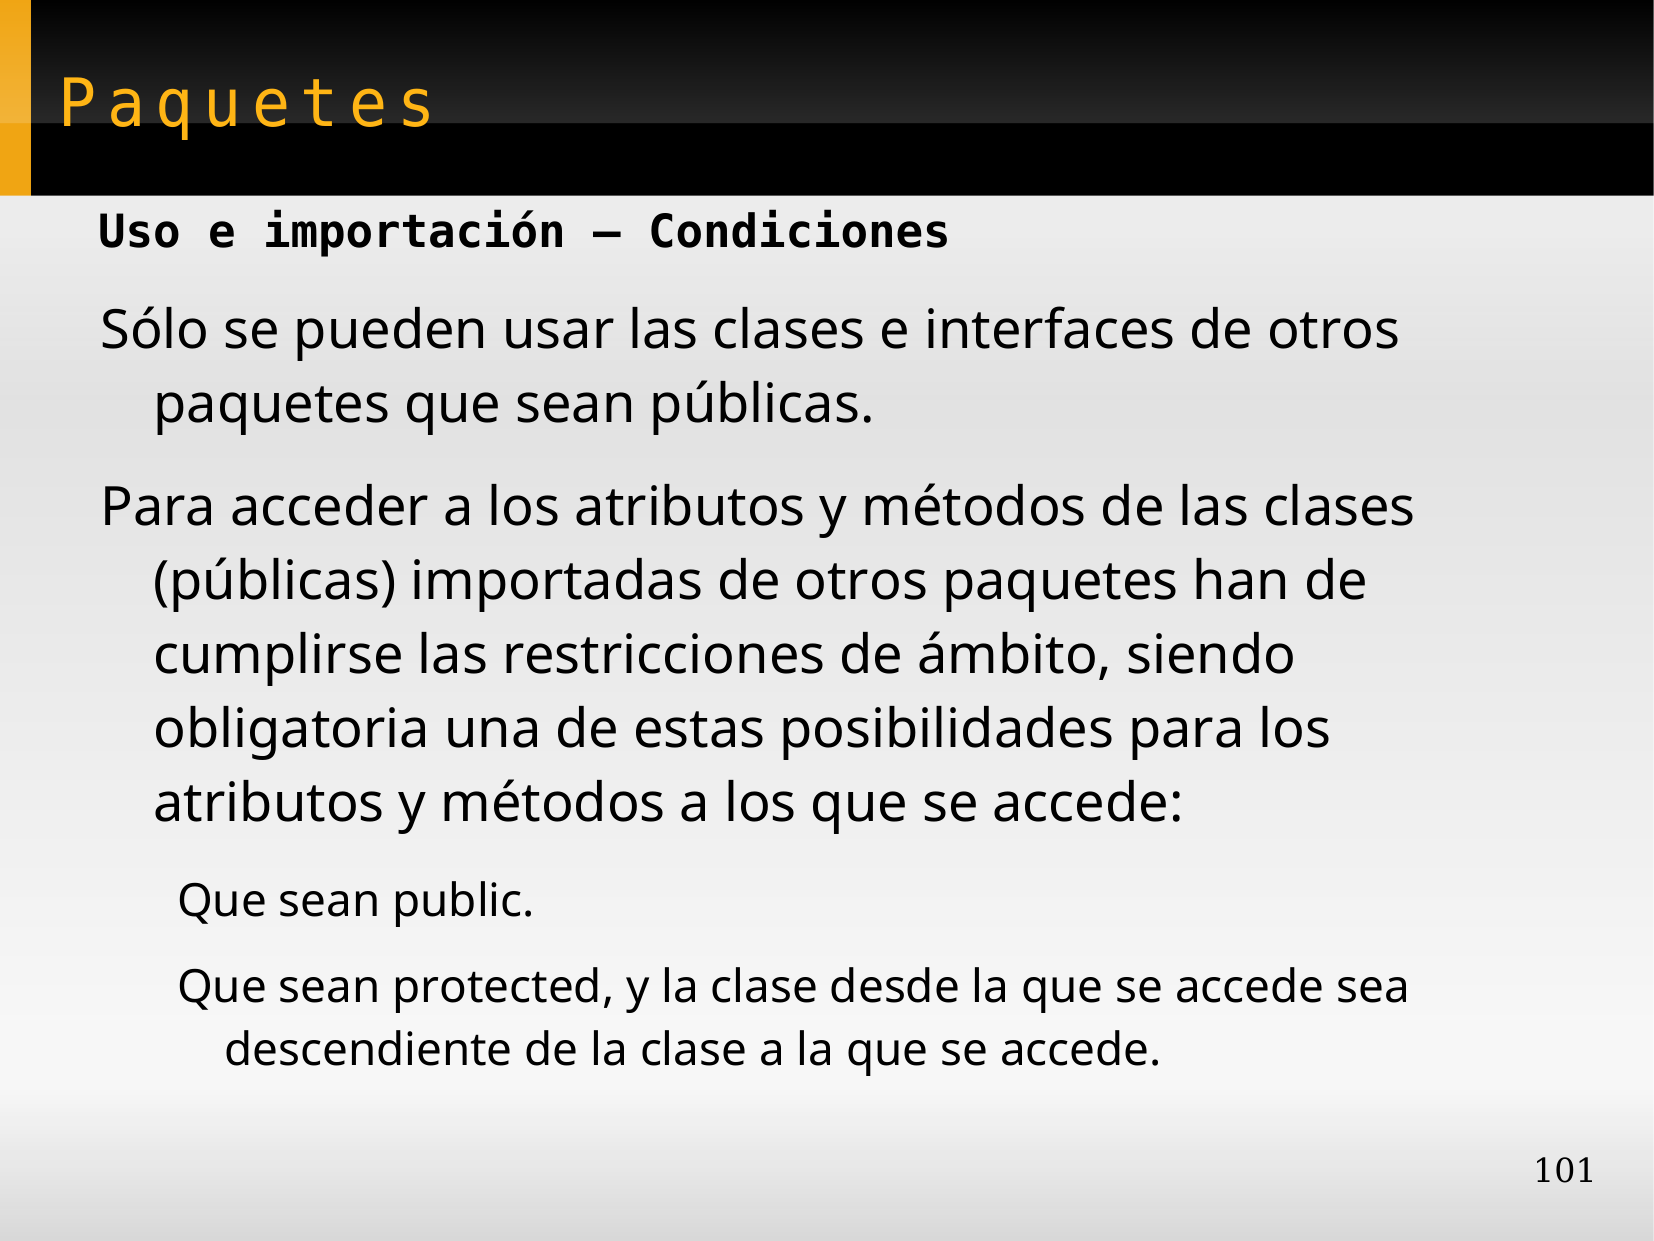

# Paquetes
Uso e importación – Condiciones
Sólo se pueden usar las clases e interfaces de otros paquetes que sean públicas.
Para acceder a los atributos y métodos de las clases (públicas) importadas de otros paquetes han de cumplirse las restricciones de ámbito, siendo obligatoria una de estas posibilidades para los atributos y métodos a los que se accede:
Que sean public.
Que sean protected, y la clase desde la que se accede sea descendiente de la clase a la que se accede.
101